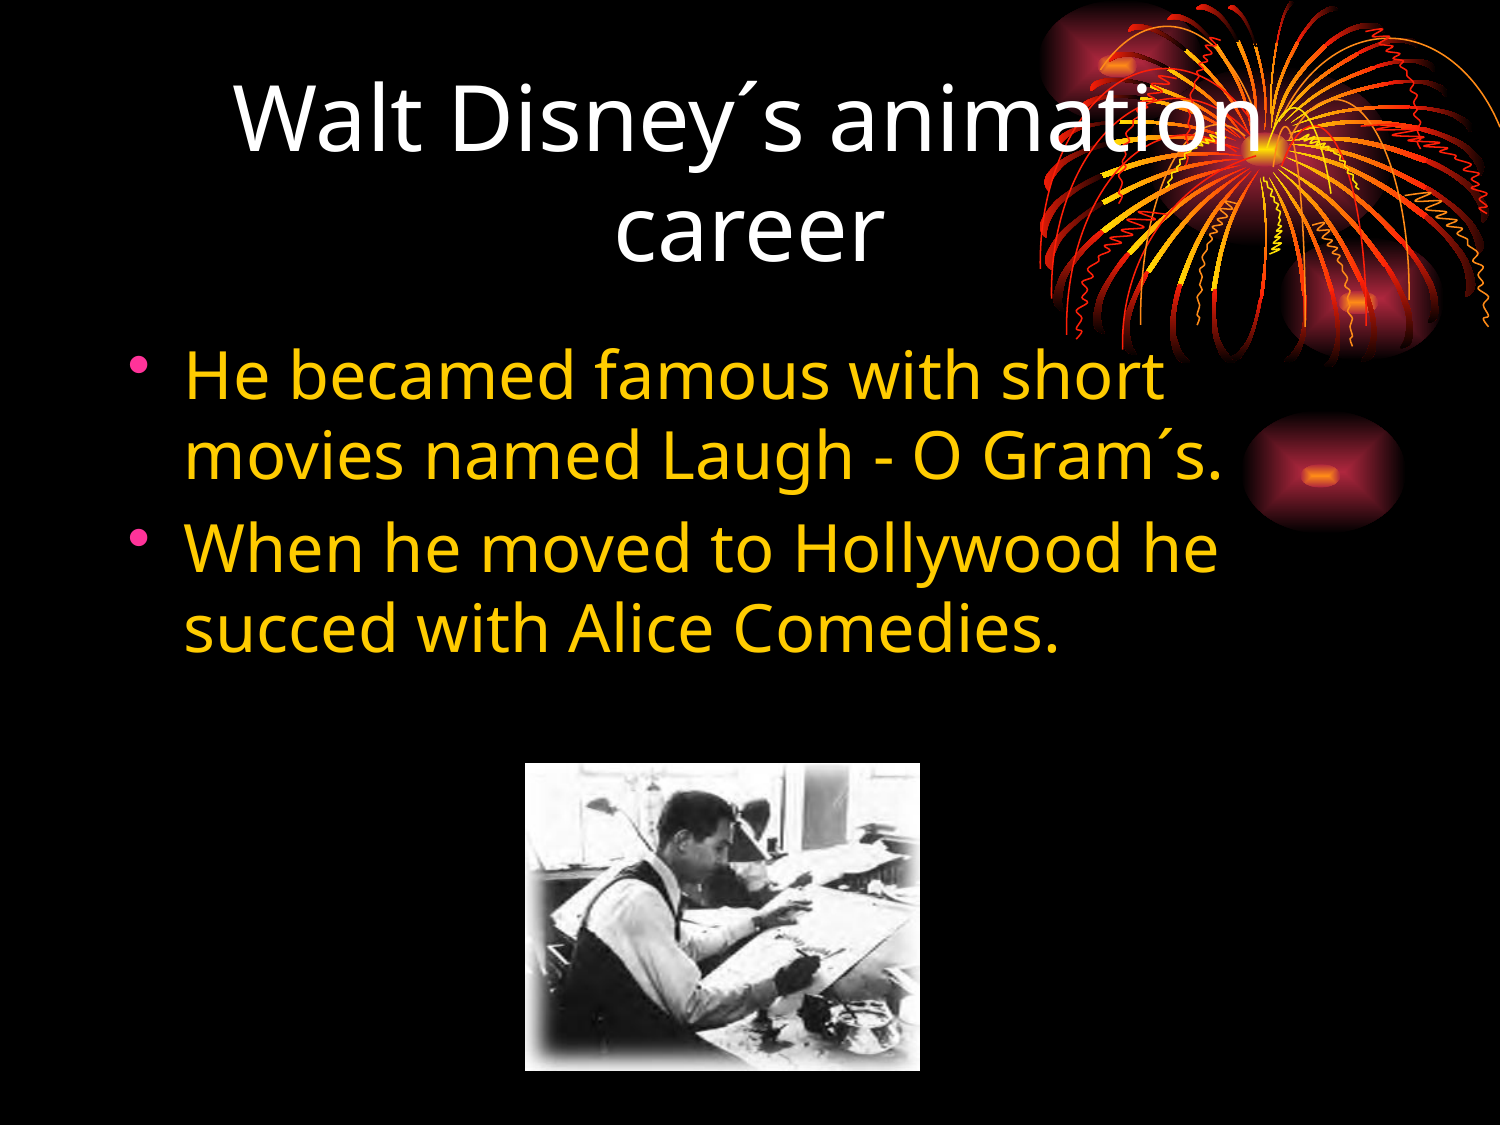

# Walt Disney´s animation career
He becamed famous with short movies named Laugh - O Gram´s.
When he moved to Hollywood he succed with Alice Comedies.